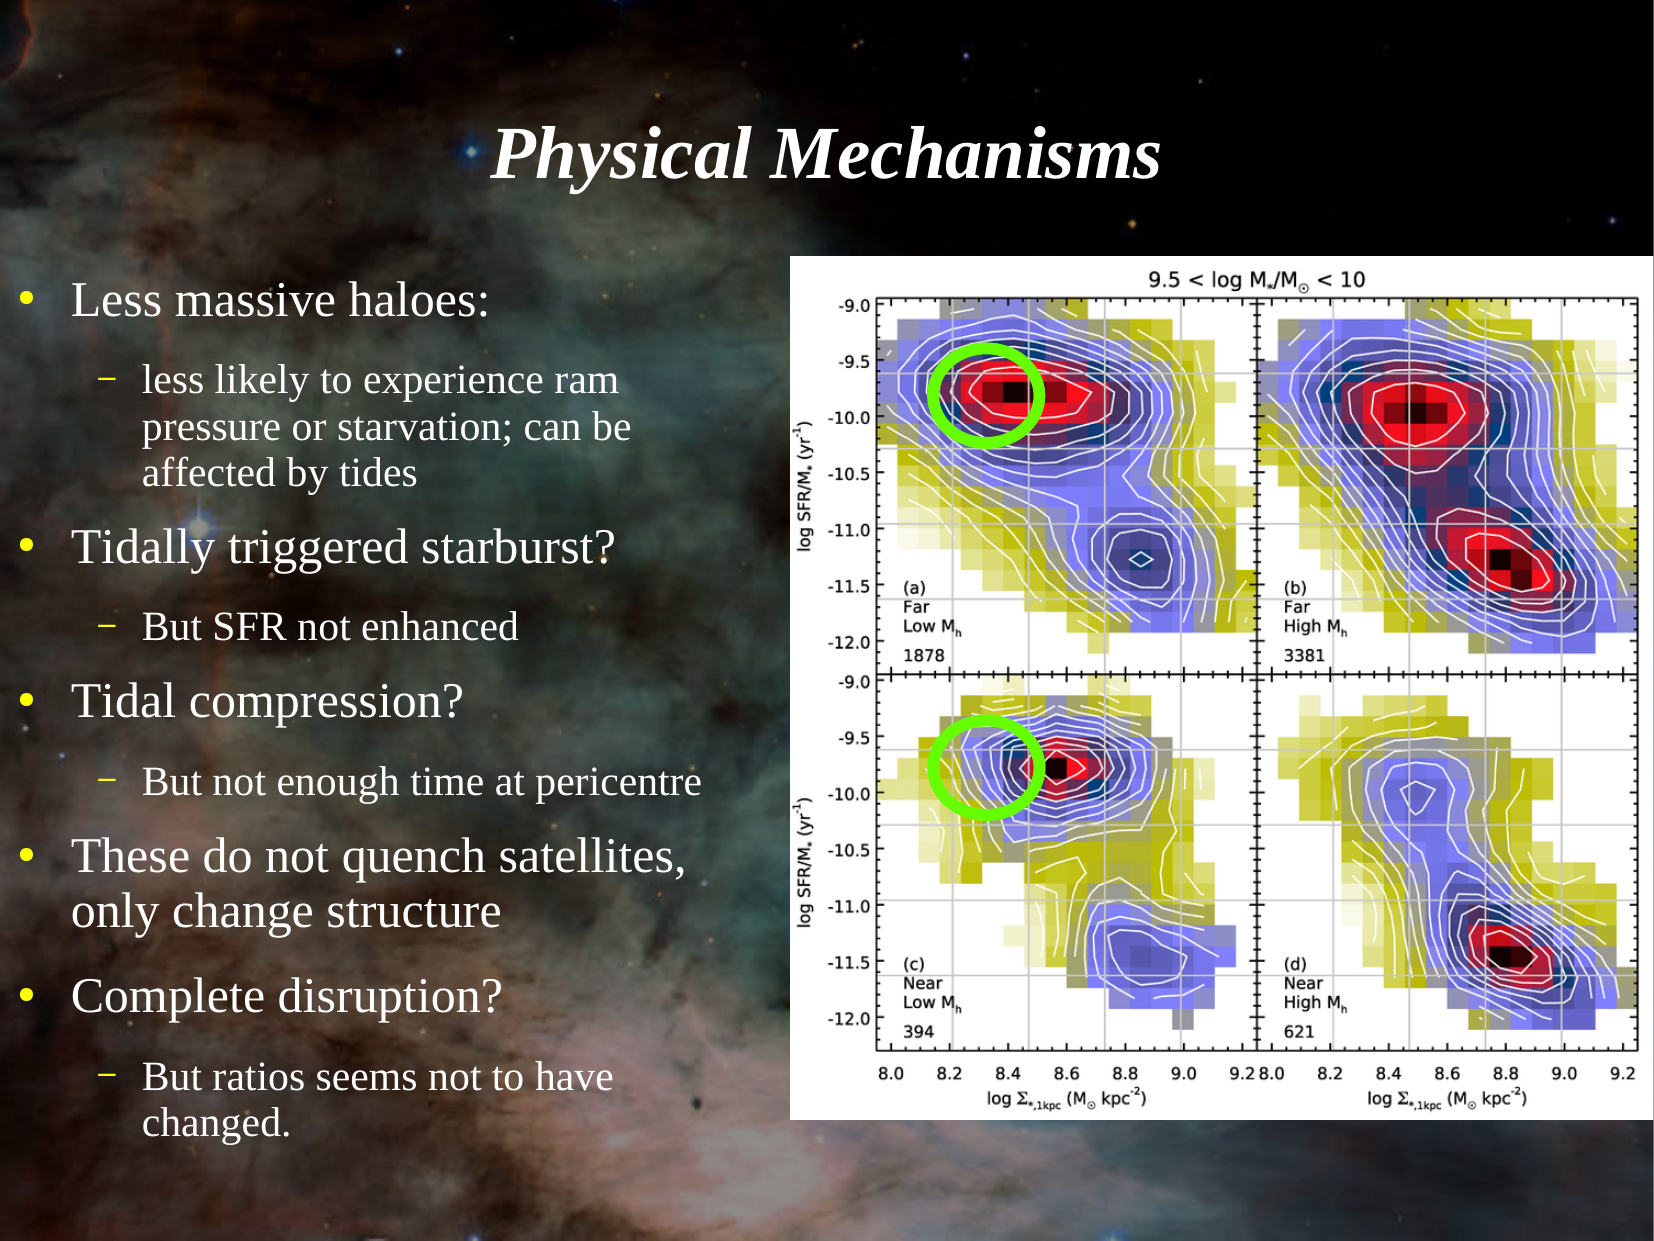

# Physical Mechanisms
Less massive haloes:
less likely to experience ram pressure or starvation; can be affected by tides
Tidally triggered starburst?
But SFR not enhanced
Tidal compression?
But not enough time at pericentre
These do not quench satellites, only change structure
Complete disruption?
But ratios seems not to have changed.